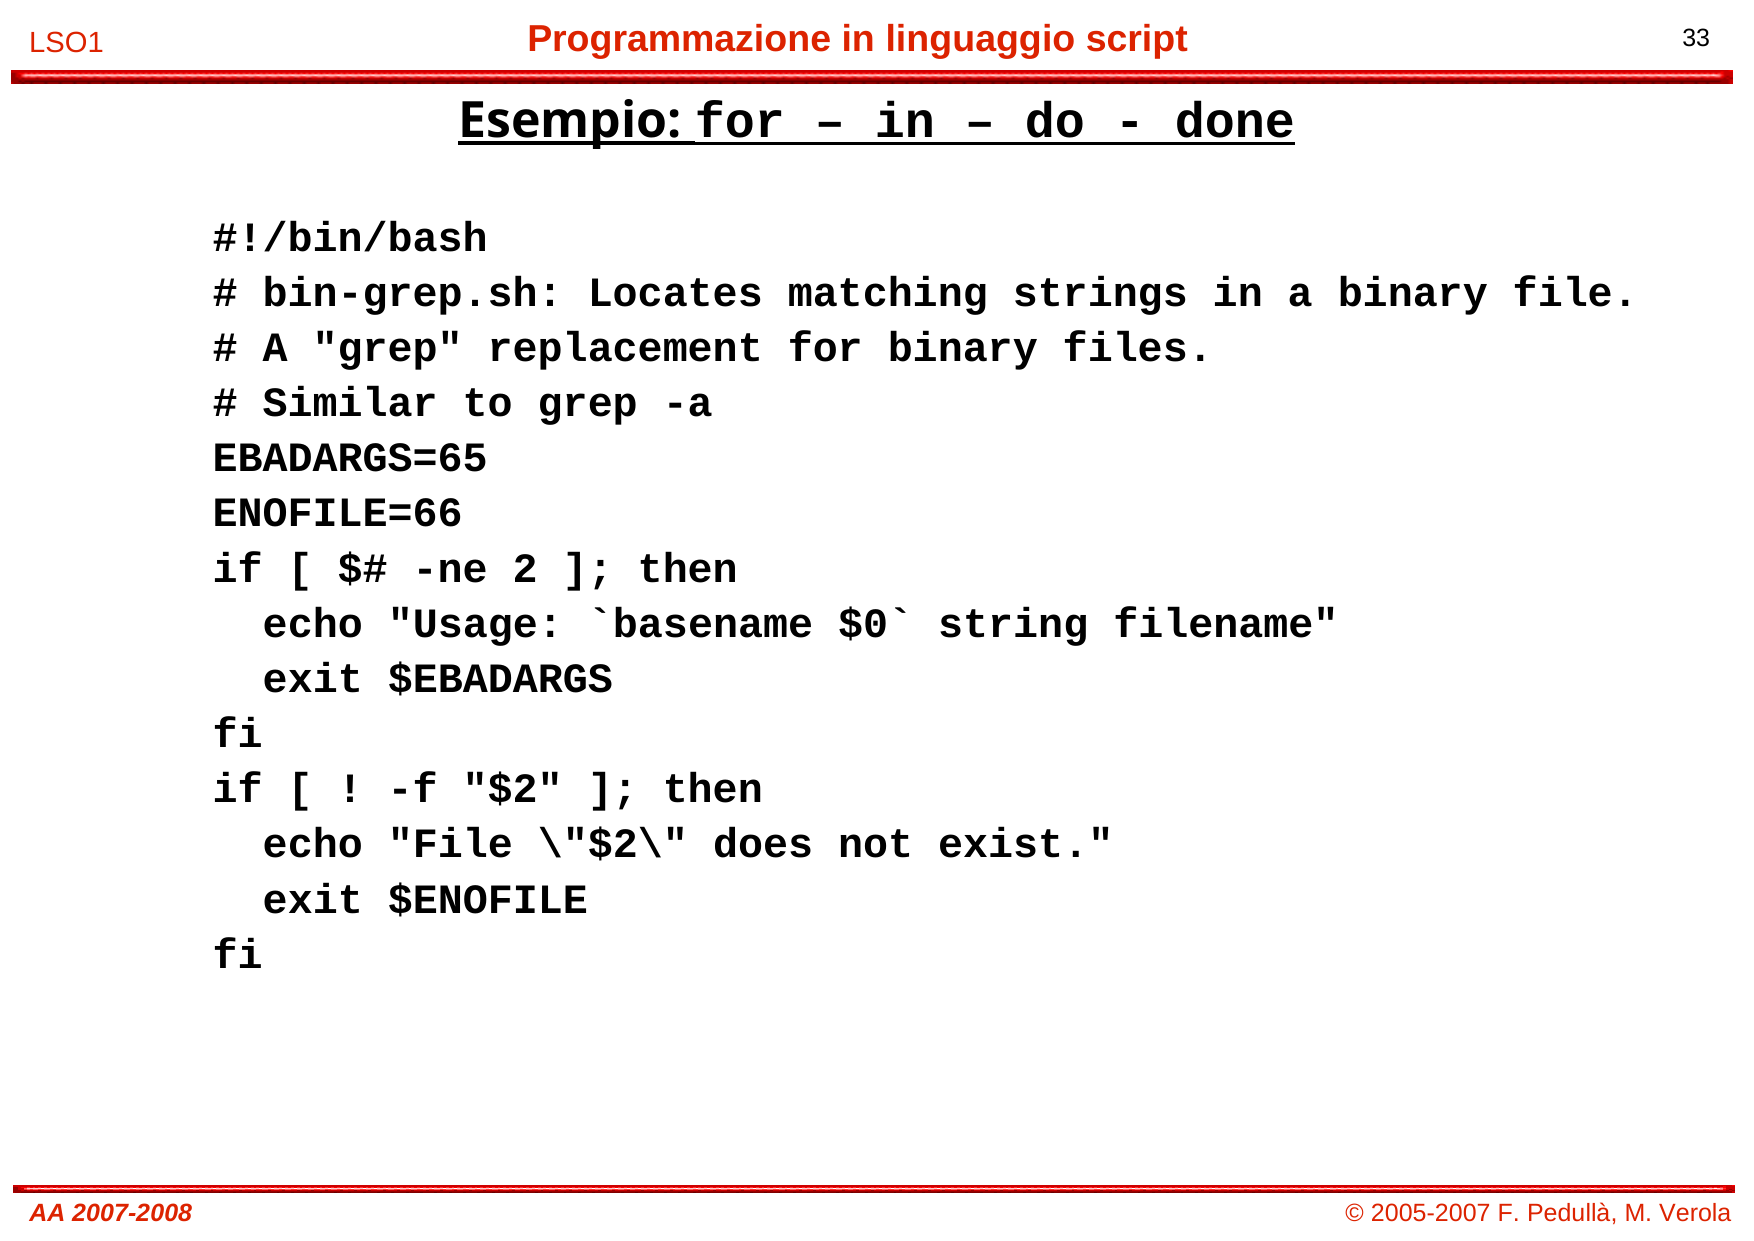

# Esempio: for – in – do - done
#!/bin/bash
# bin-grep.sh: Locates matching strings in a binary file.
# A "grep" replacement for binary files.
# Similar to grep -a
EBADARGS=65
ENOFILE=66
if [ $# -ne 2 ]; then
 echo "Usage: `basename $0` string filename"
 exit $EBADARGS
fi
if [ ! -f "$2" ]; then
 echo "File \"$2\" does not exist."
 exit $ENOFILE
fi